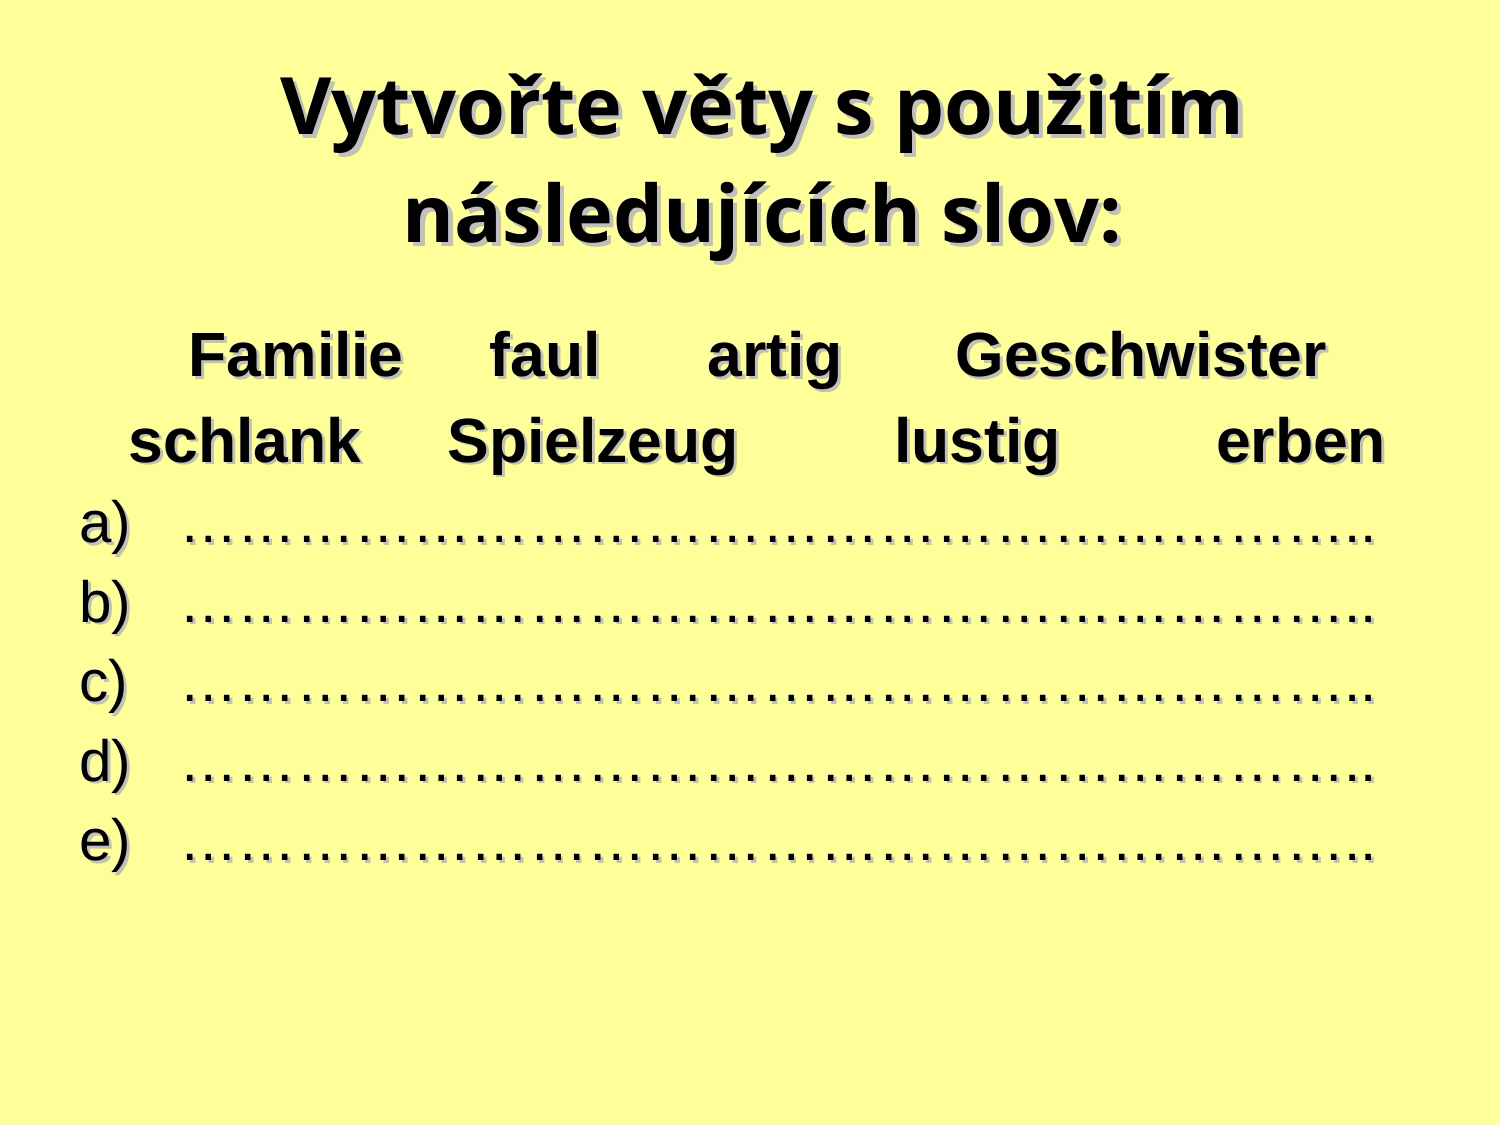

# Vytvořte věty s použitím následujících slov:
Familie faul	 artig	 Geschwister
schlank Spielzeug lustig erben
……………………………………………………..
……………………………………………………..
……………………………………………………..
……………………………………………………..
……………………………………………………..